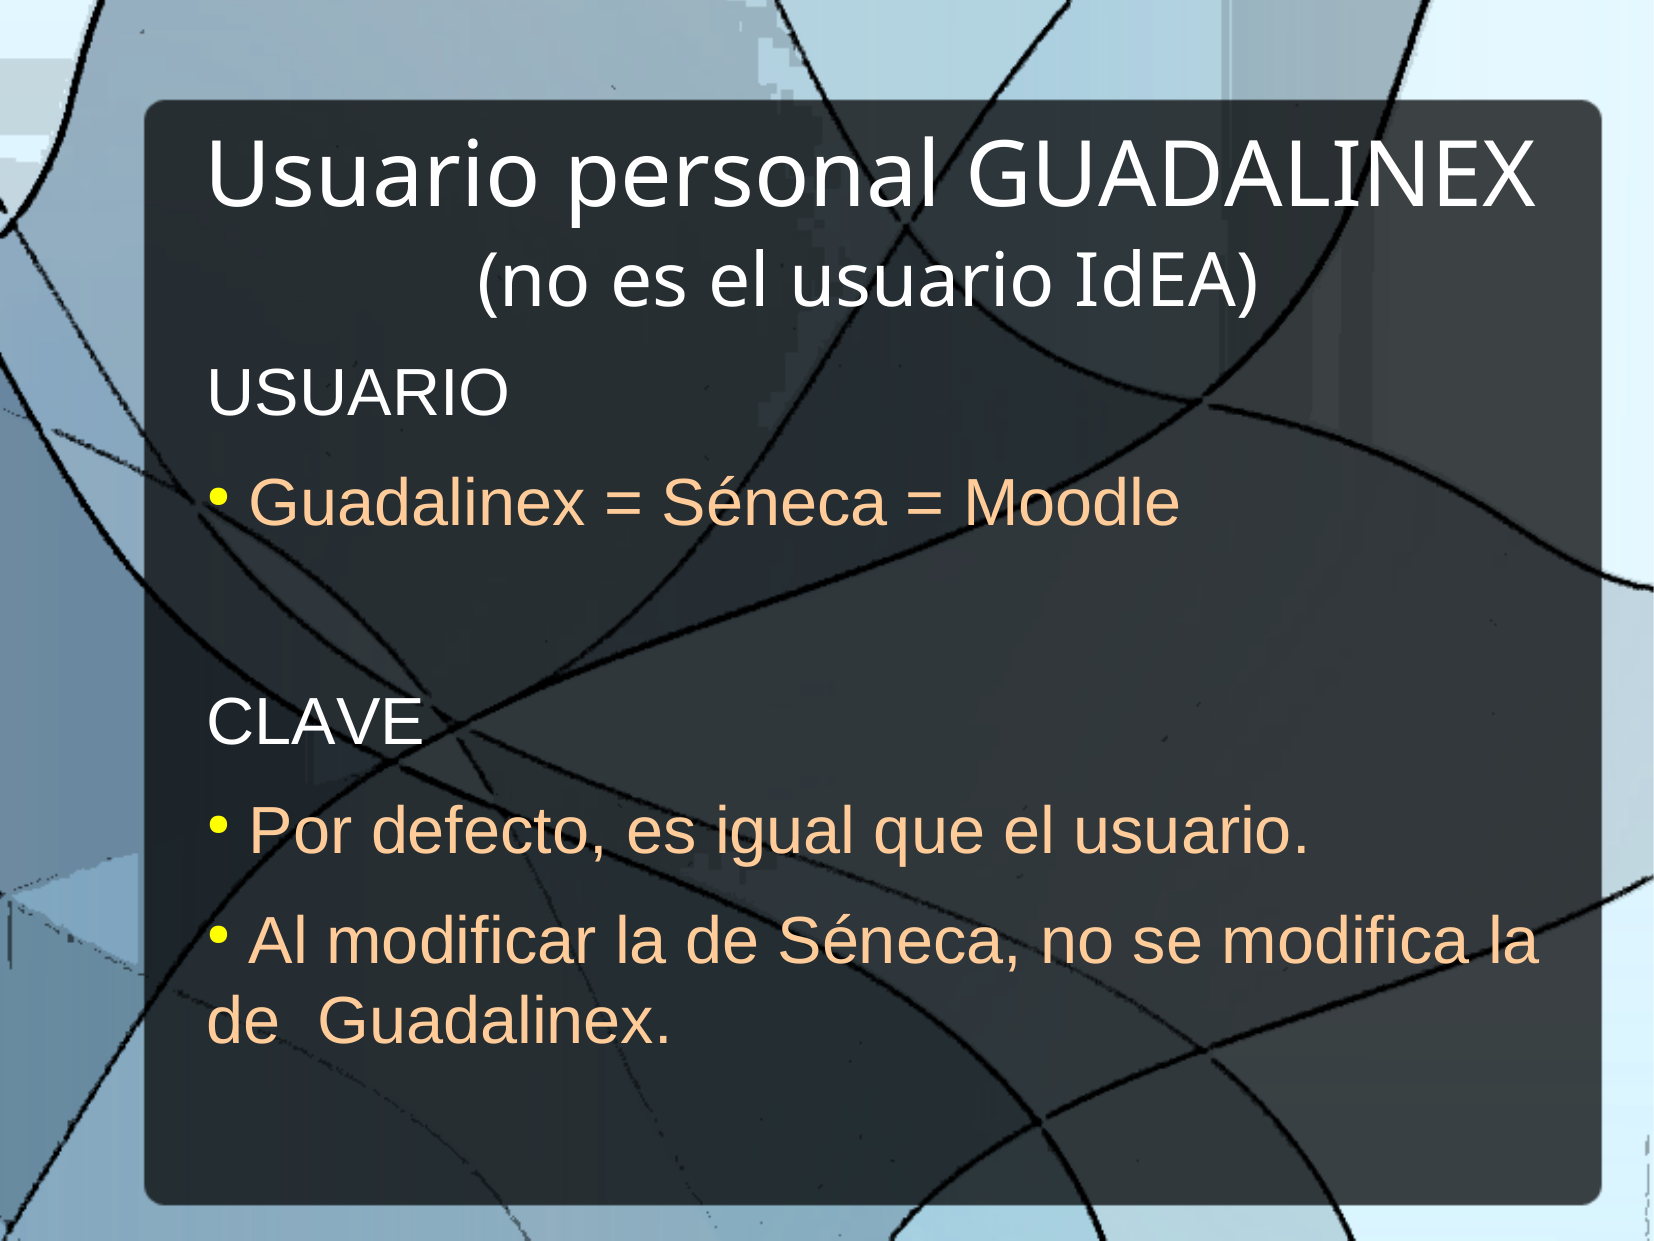

# Usuario personal GUADALINEX
(no es el usuario IdEA)
USUARIO
 Guadalinex = Séneca = Moodle
CLAVE
 Por defecto, es igual que el usuario.
 Al modificar la de Séneca, no se modifica la de Guadalinex.